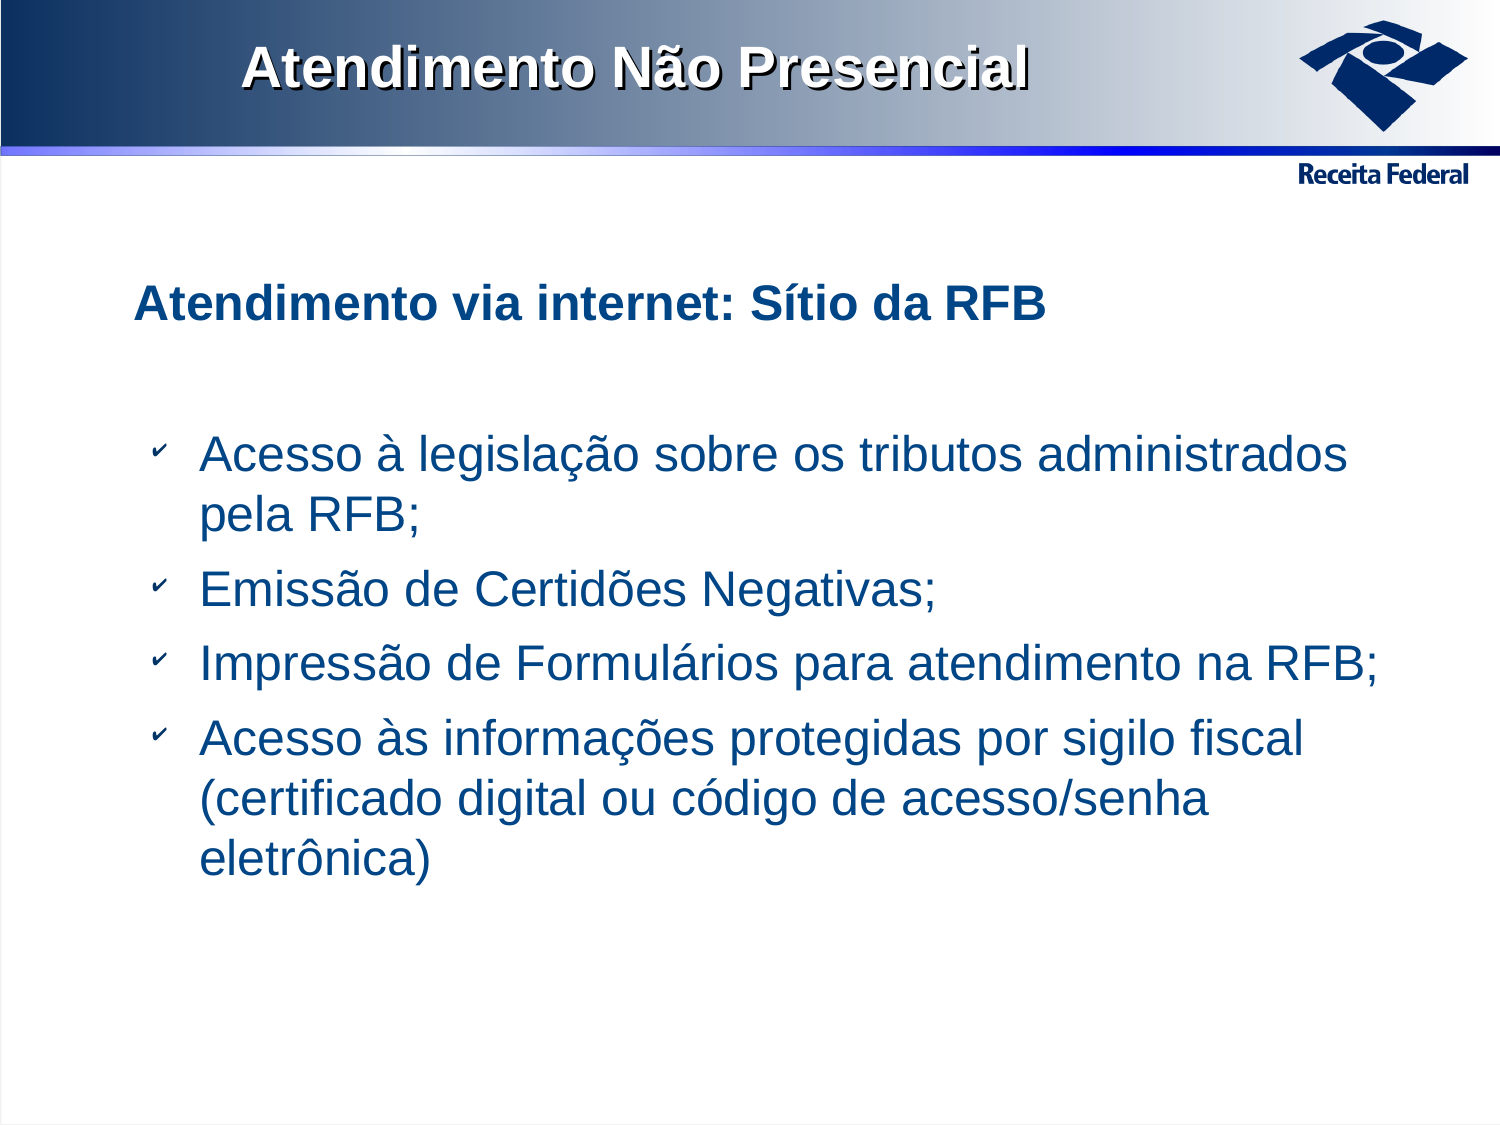

Atendimento Não Presencial
Atendimento via internet: Sítio da RFB
Acesso à legislação sobre os tributos administrados pela RFB;
Emissão de Certidões Negativas;
Impressão de Formulários para atendimento na RFB;
Acesso às informações protegidas por sigilo fiscal (certificado digital ou código de acesso/senha eletrônica)
#